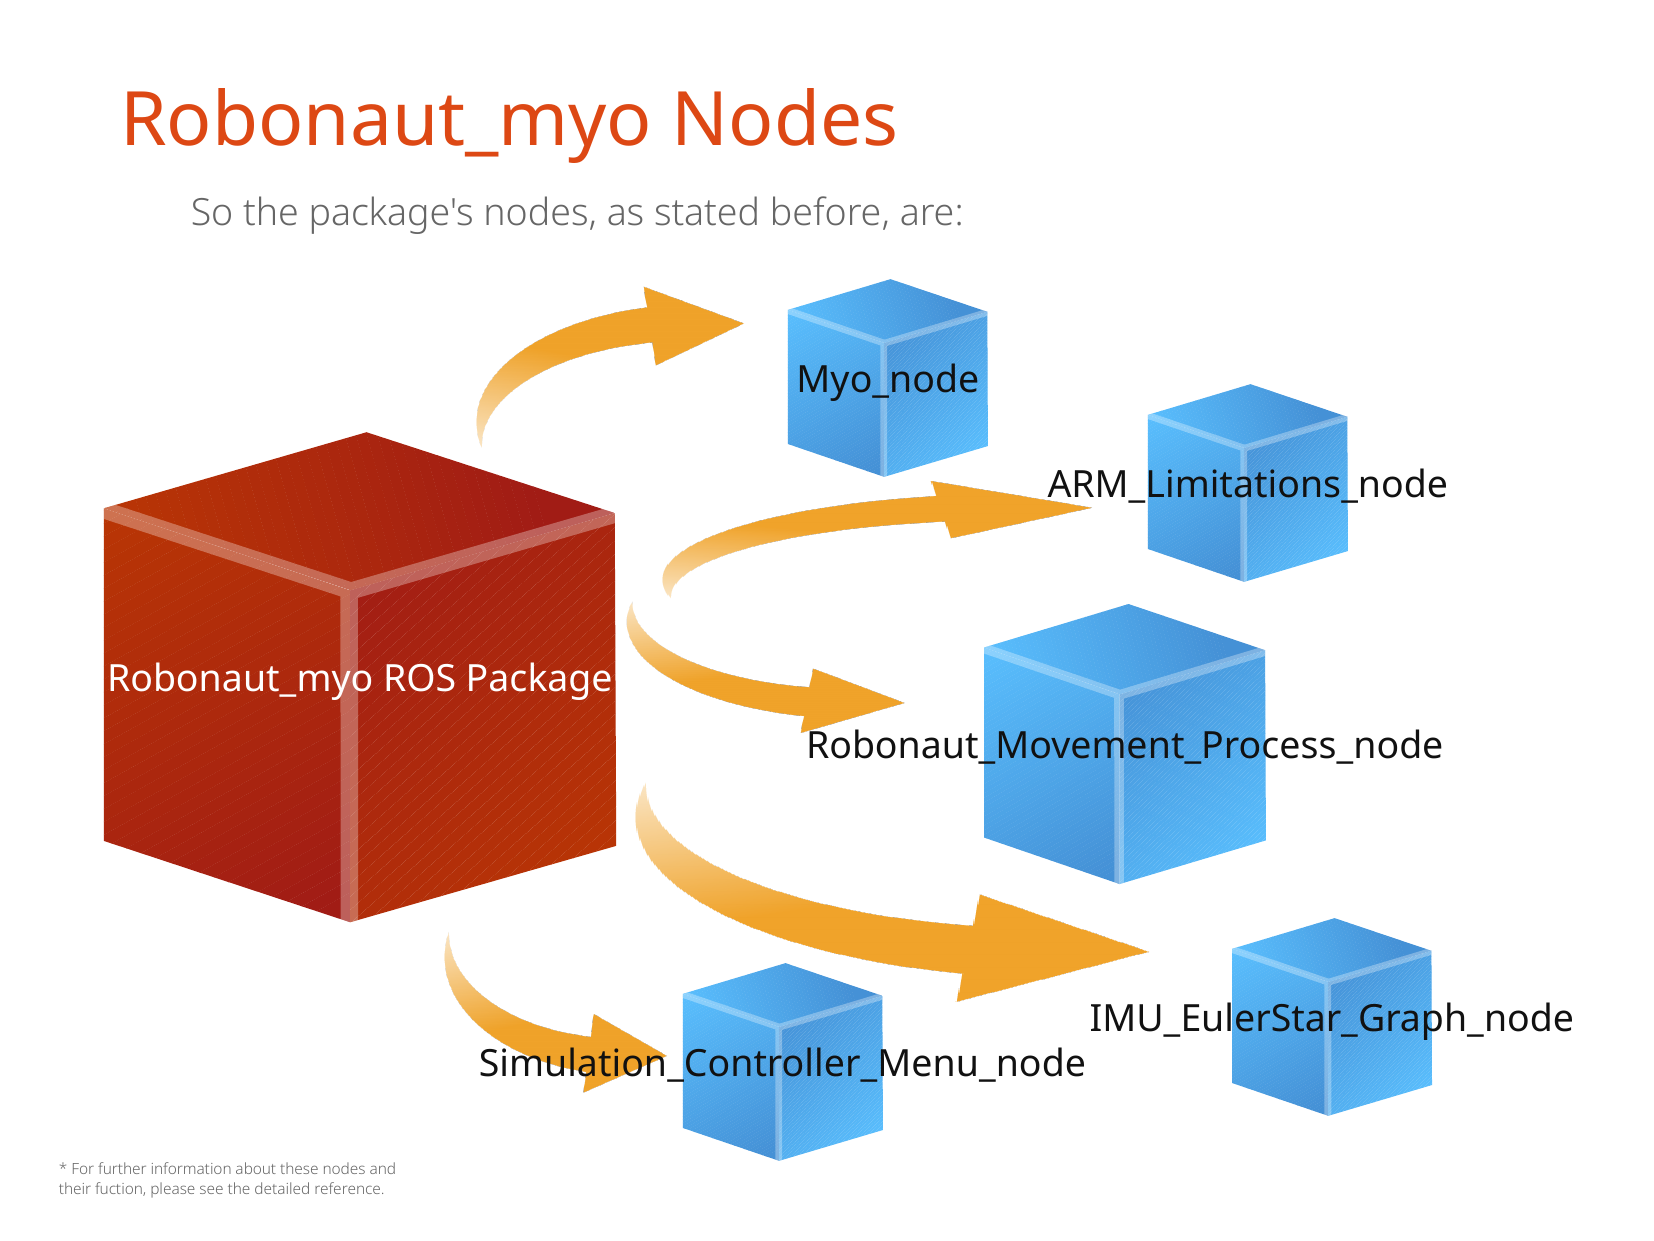

# Robonaut_myo Nodes
So the package's nodes, as stated before, are:
Myo_node
ARM_Limitations_node
Robonaut_myo ROS Package
Robonaut_Movement_Process_node
IMU_EulerStar_Graph_node
Simulation_Controller_Menu_node
* For further information about these nodes and their fuction, please see the detailed reference.